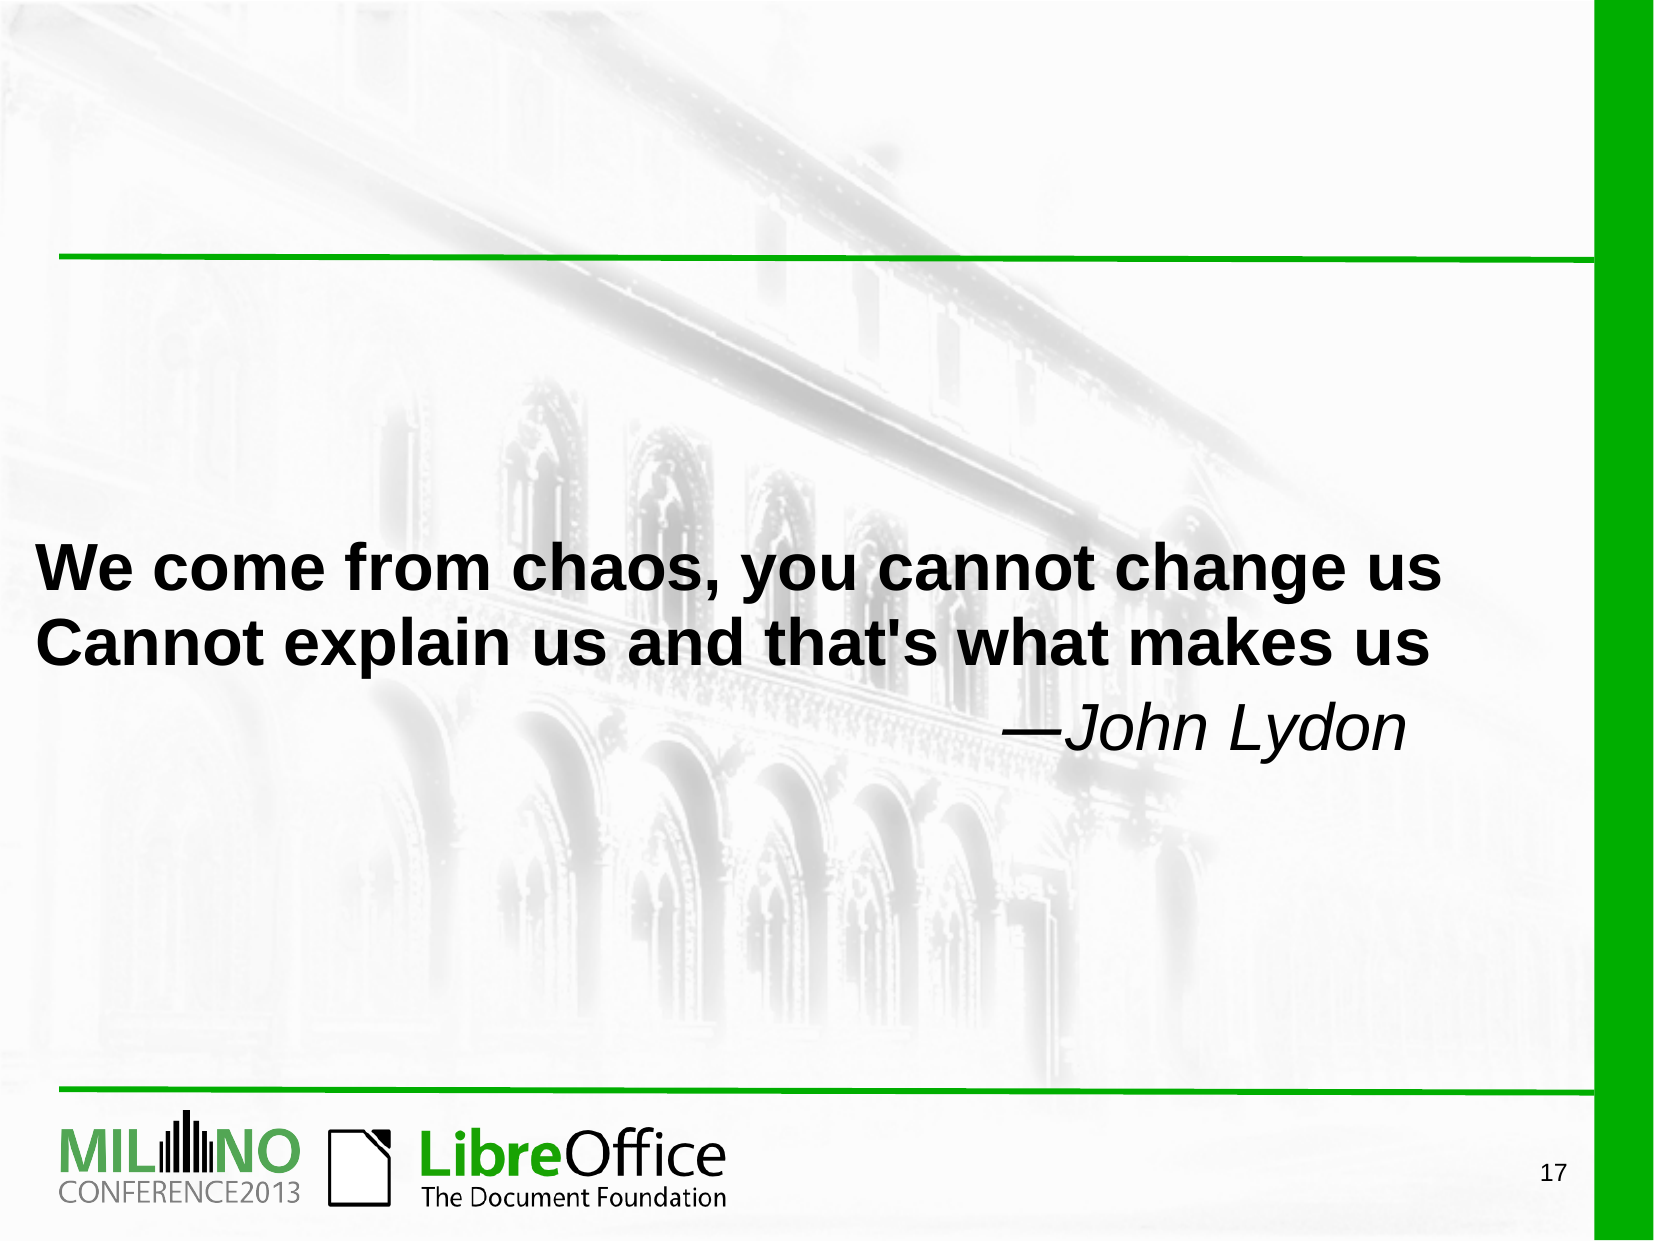

#
We come from chaos, you cannot change us
Cannot explain us and that's what makes us
 ―John Lydon